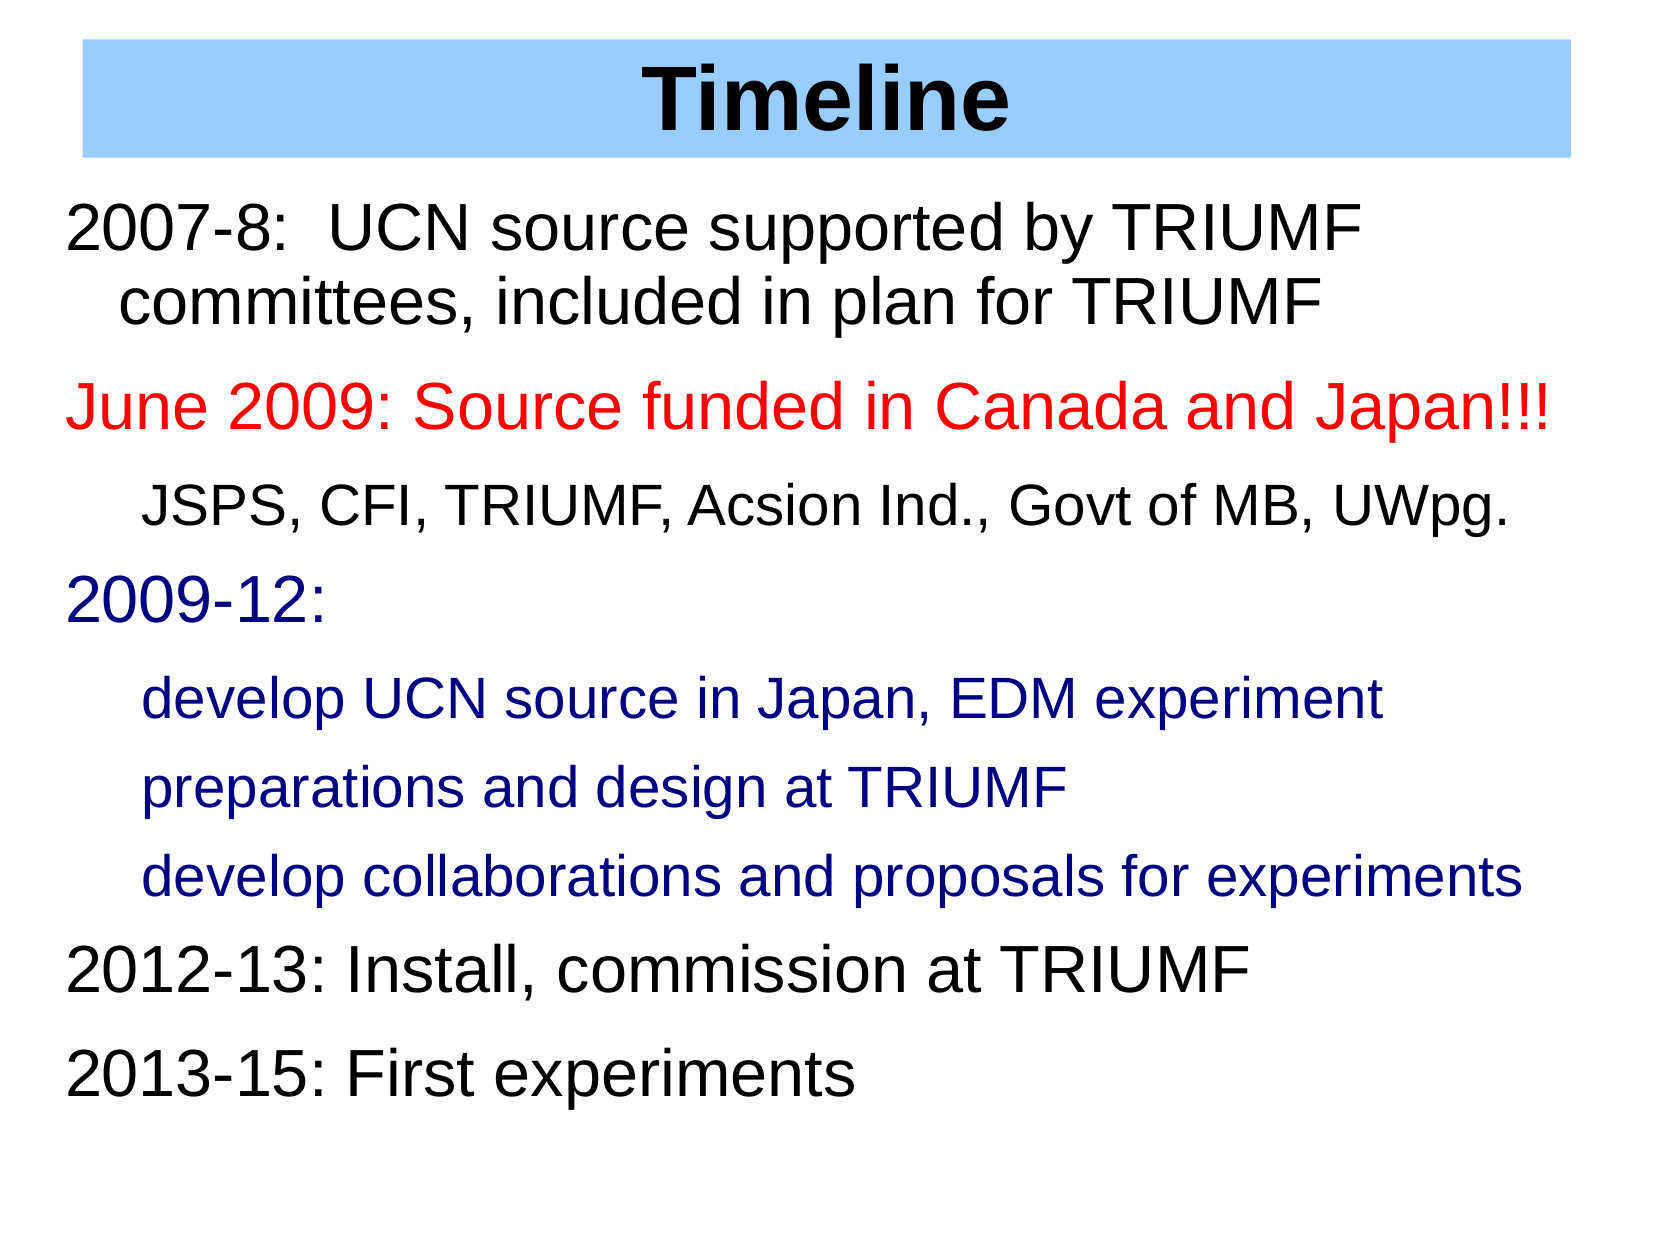

# Timeline
2007-8: UCN source supported by TRIUMF committees, included in plan for TRIUMF
June 2009: Source funded in Canada and Japan!!!
JSPS, CFI, TRIUMF, Acsion Ind., Govt of MB, UWpg.
2009-12:
develop UCN source in Japan, EDM experiment
preparations and design at TRIUMF
develop collaborations and proposals for experiments
2012-13: Install, commission at TRIUMF
2013-15: First experiments